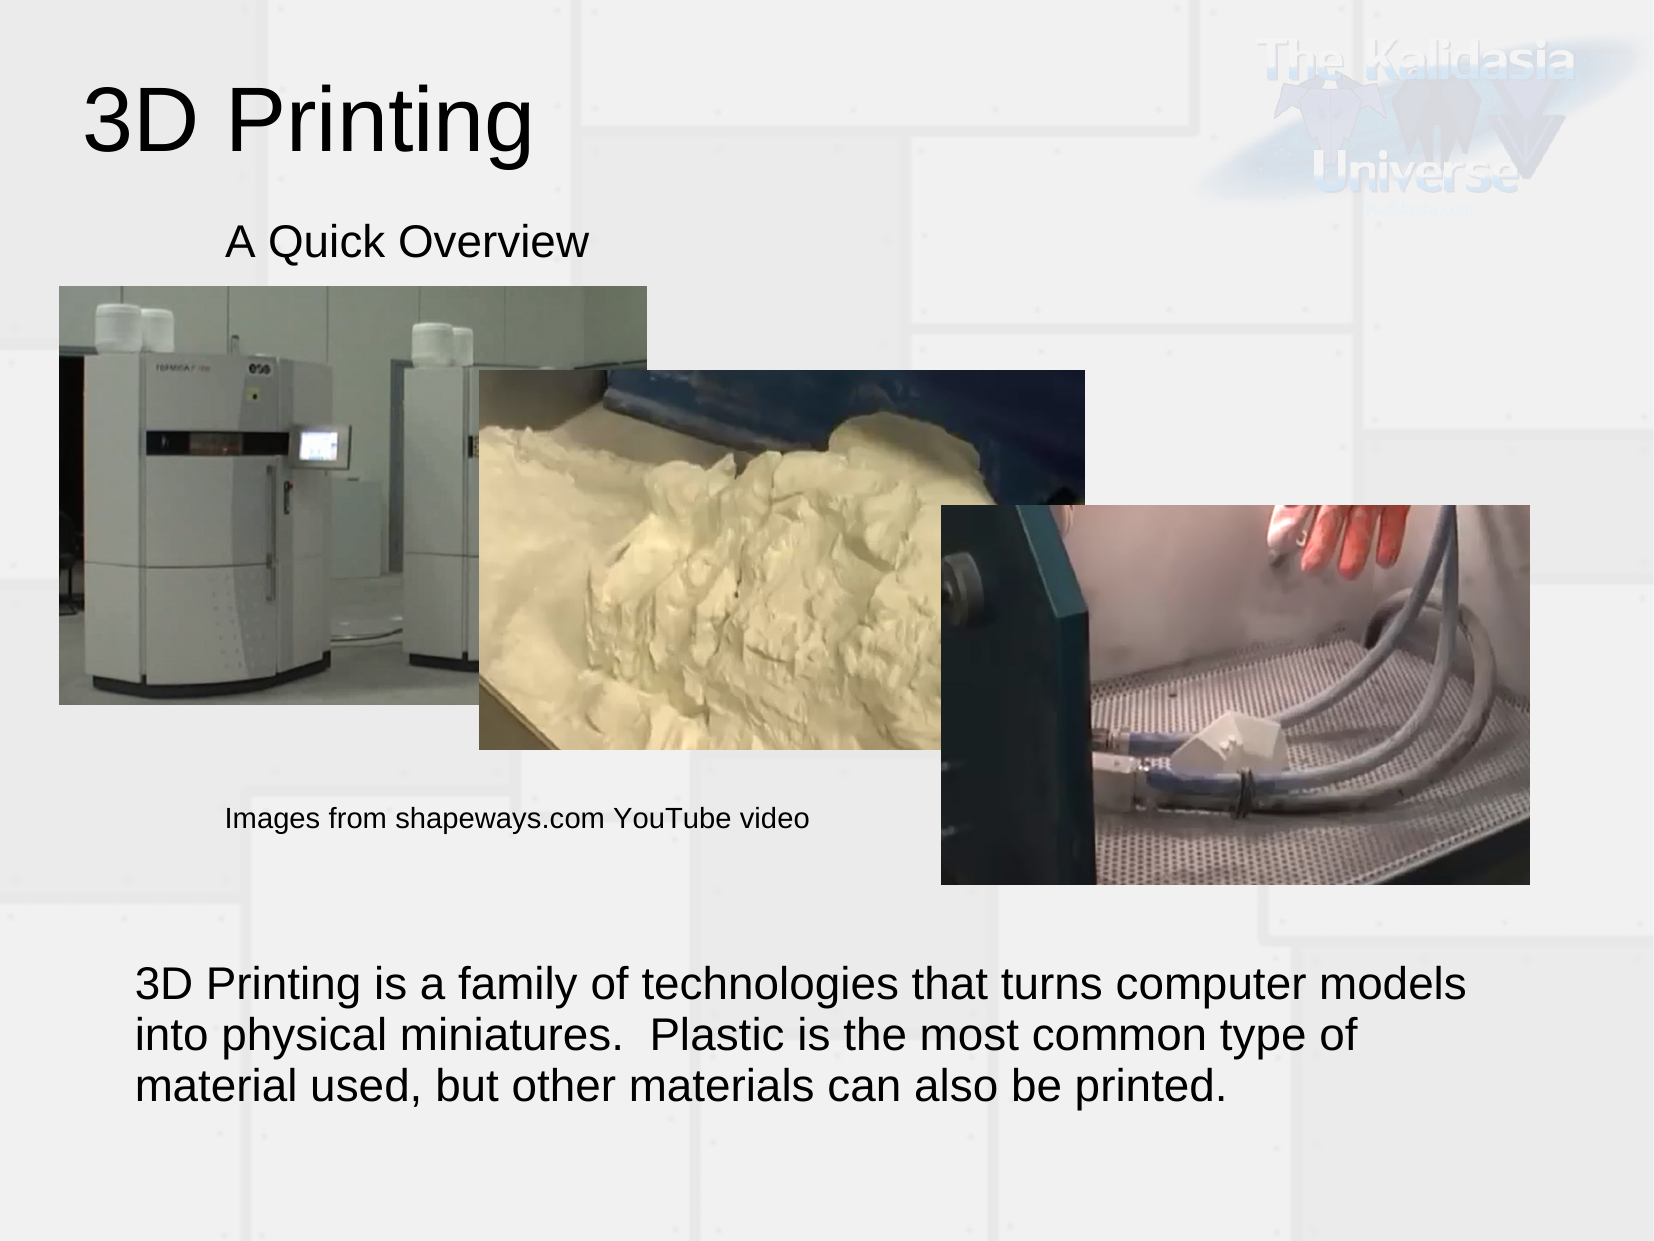

# 3D Printing
A Quick Overview
Images from shapeways.com YouTube video
3D Printing is a family of technologies that turns computer models into physical miniatures. Plastic is the most common type of material used, but other materials can also be printed.